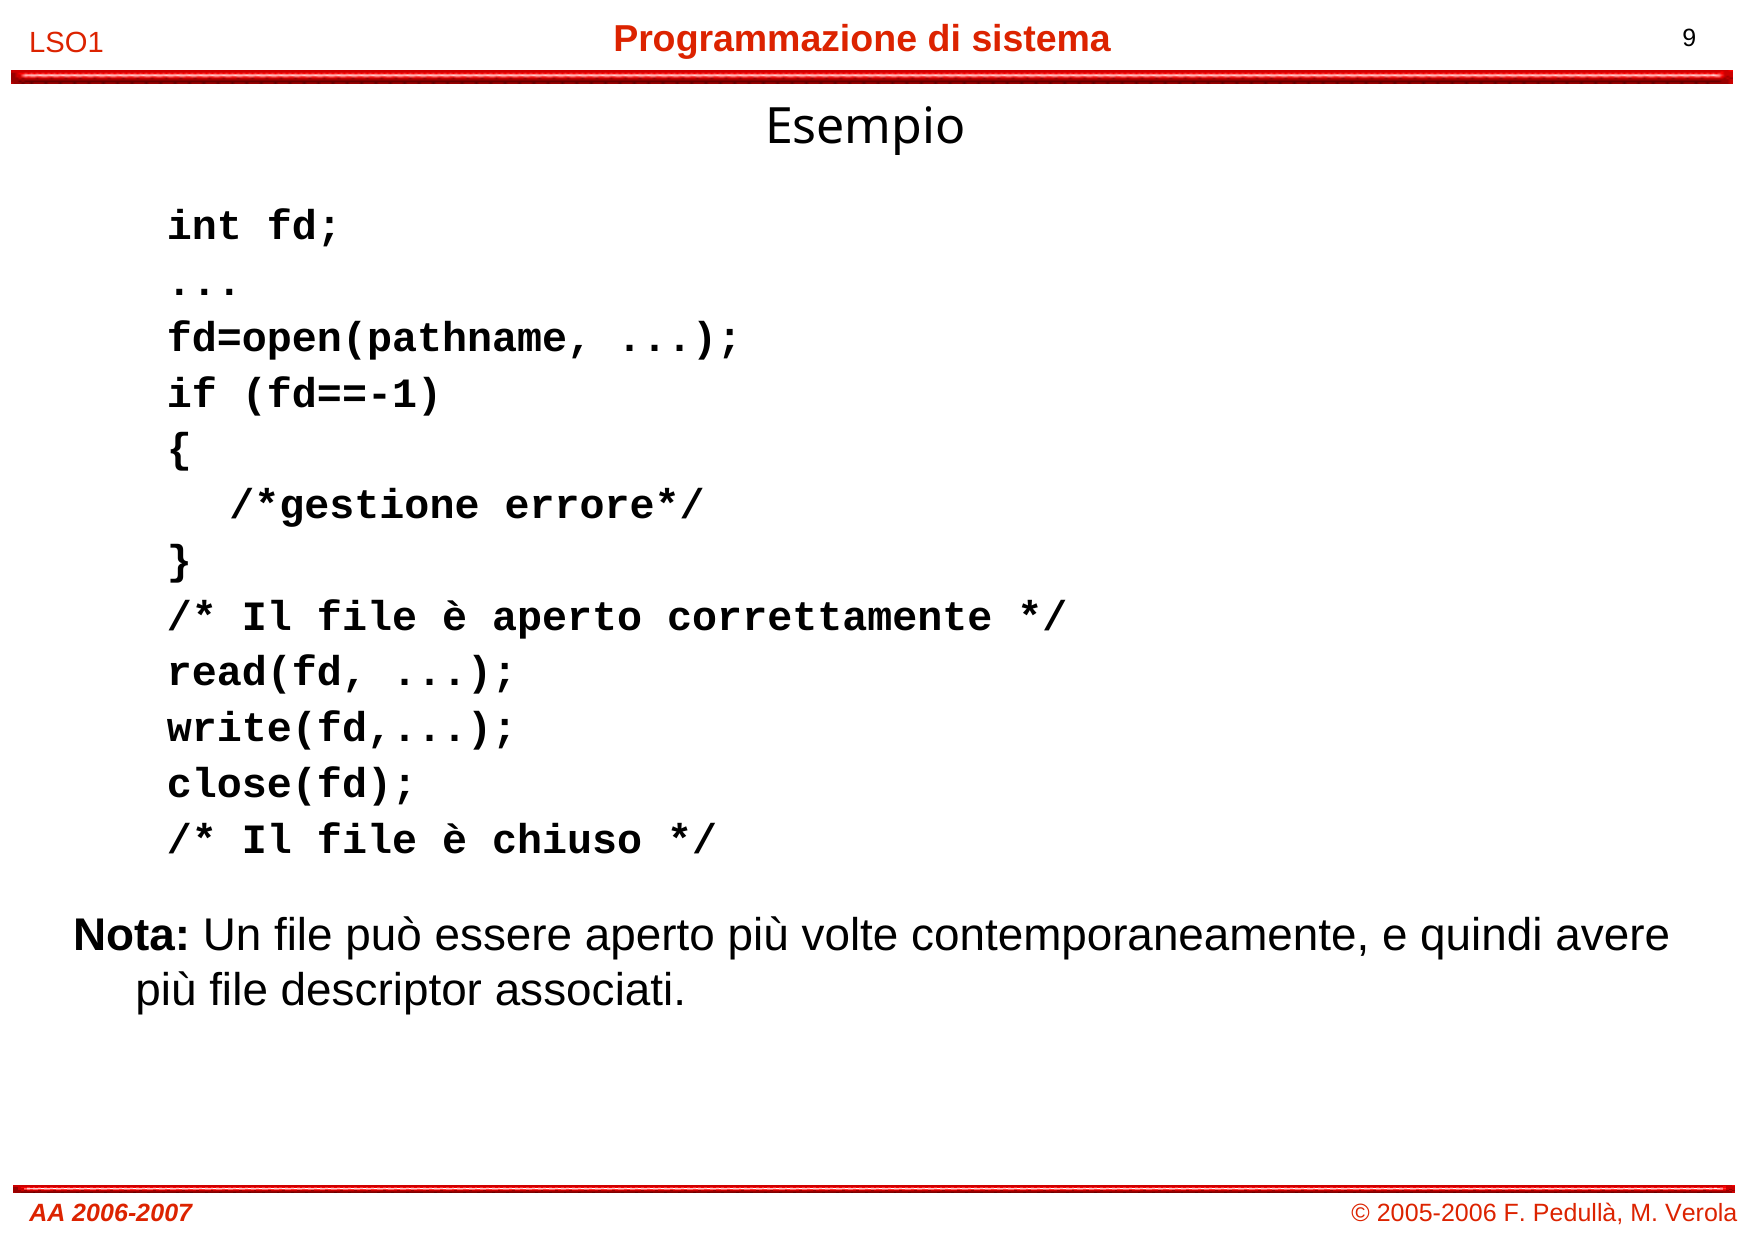

Esempio
# int fd;
...
fd=open(pathname, ...);
if (fd==-1)
{
/*gestione errore*/
}
/* Il file è aperto correttamente */
read(fd, ...);
write(fd,...);
close(fd);
/* Il file è chiuso */
Nota: Un file può essere aperto più volte contemporaneamente, e quindi avere più file descriptor associati.